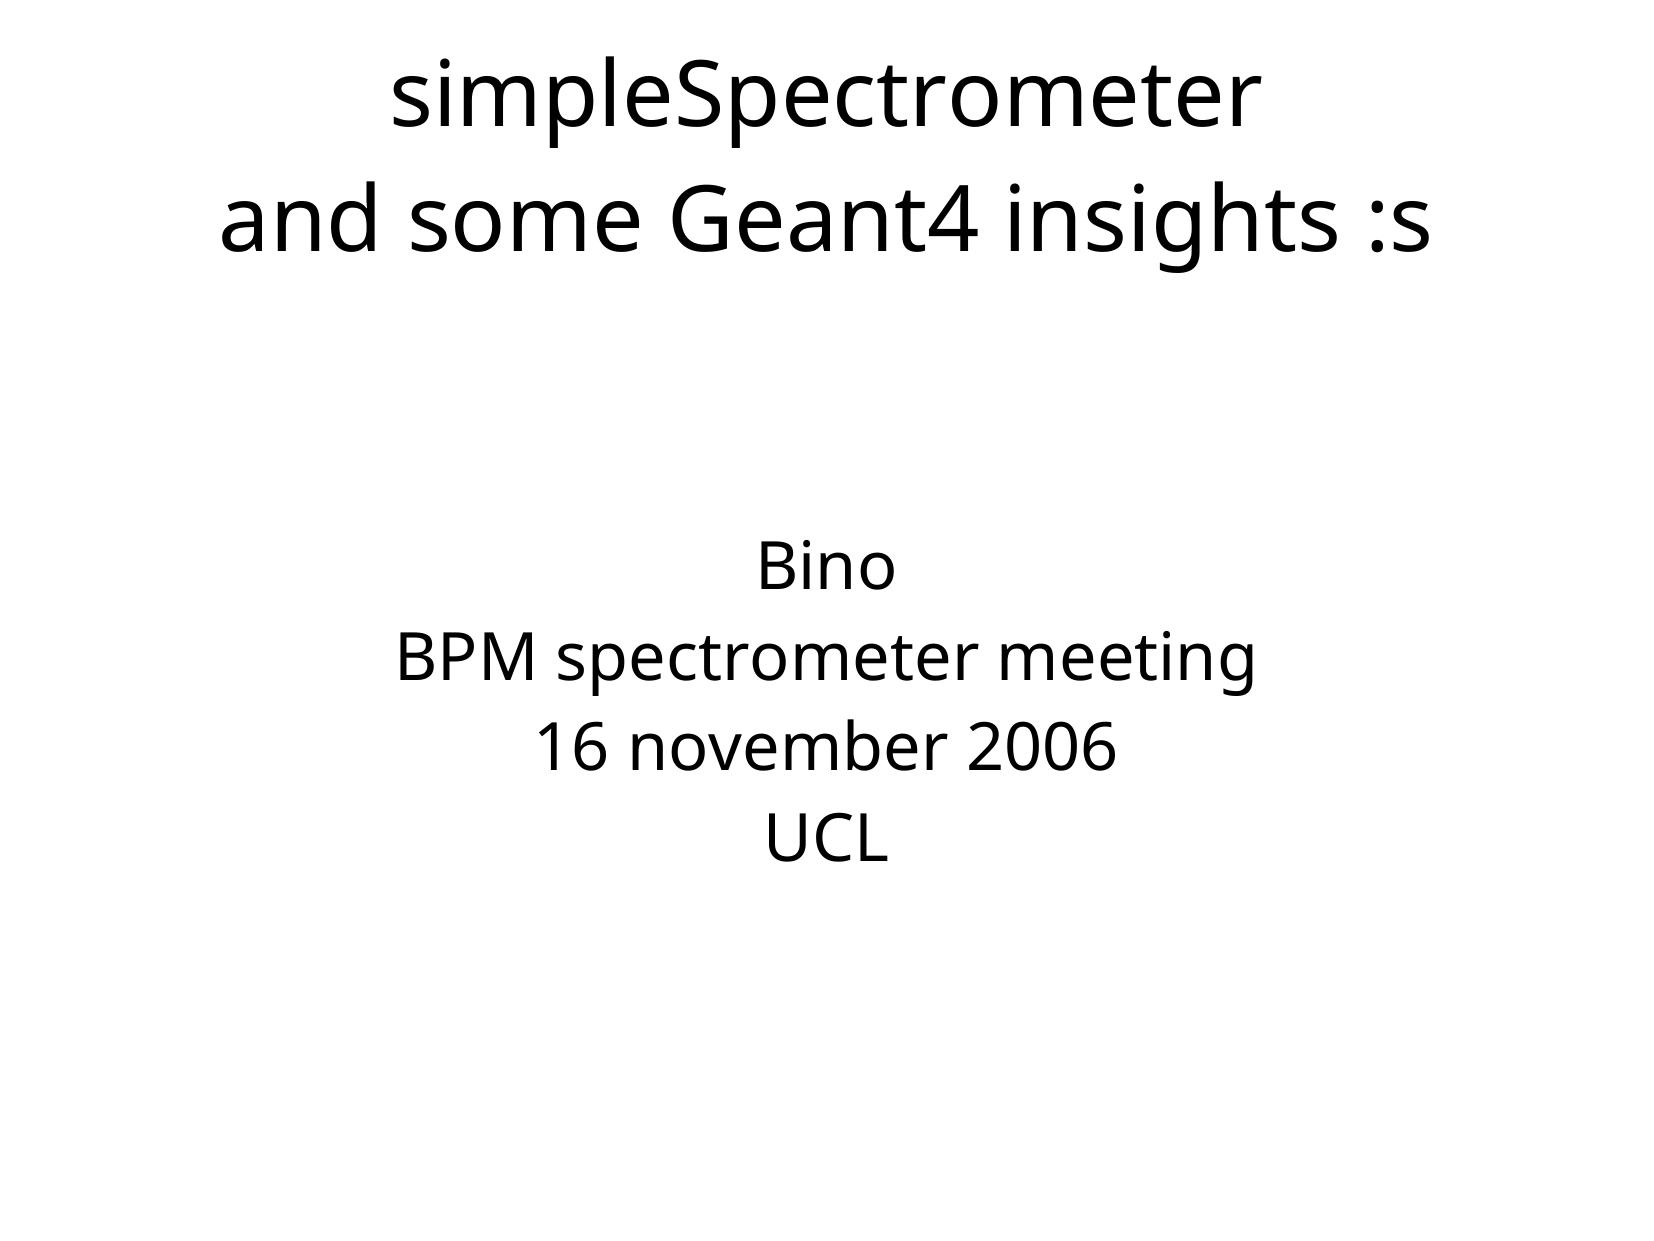

# simpleSpectrometer and some Geant4 insights :s
Bino
BPM spectrometer meeting
16 november 2006
UCL